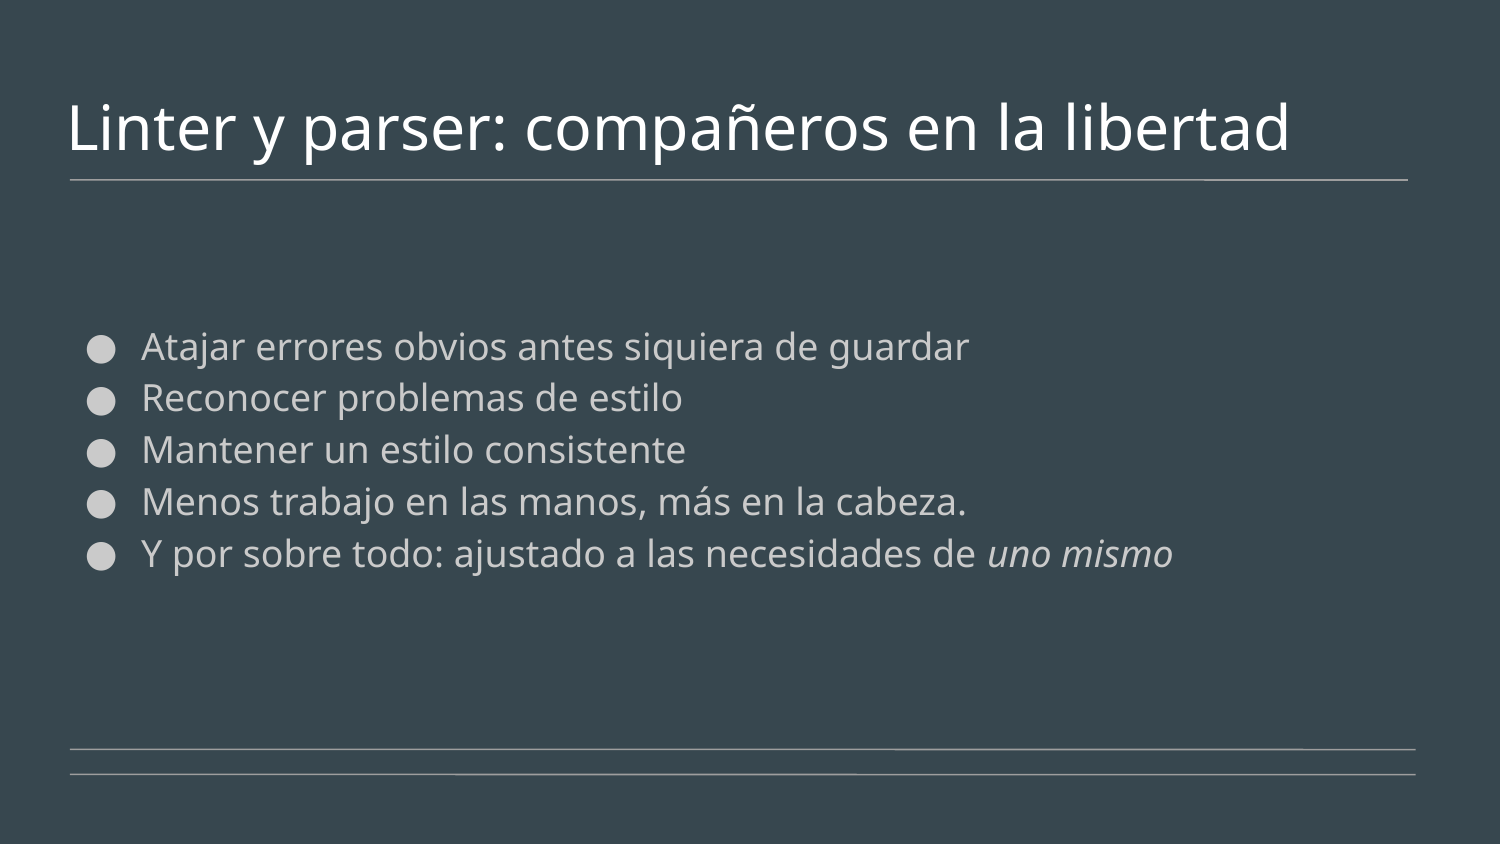

# Linter y parser: compañeros en la libertad
Atajar errores obvios antes siquiera de guardar
Reconocer problemas de estilo
Mantener un estilo consistente
Menos trabajo en las manos, más en la cabeza.
Y por sobre todo: ajustado a las necesidades de uno mismo